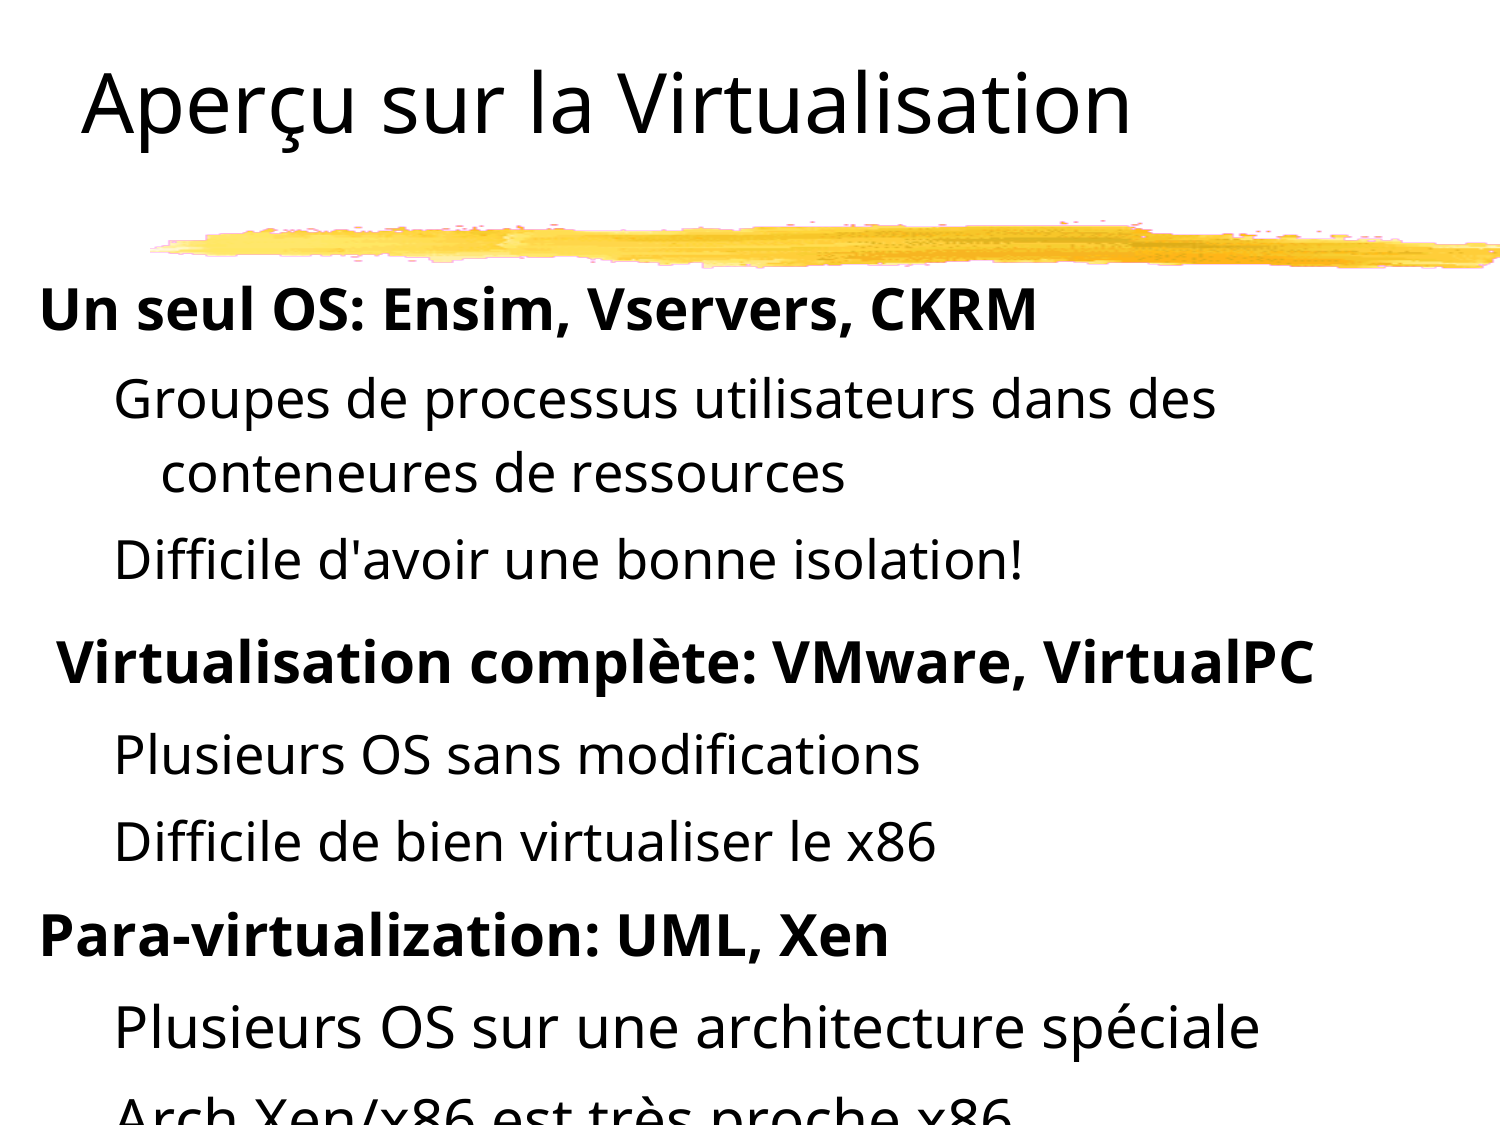

# Aperçu sur la Virtualisation
Un seul OS: Ensim, Vservers, CKRM
Groupes de processus utilisateurs dans des conteneures de ressources
Difficile d'avoir une bonne isolation!
 Virtualisation complète: VMware, VirtualPC
Plusieurs OS sans modifications
Difficile de bien virtualiser le x86
Para-virtualization: UML, Xen
Plusieurs OS sur une architecture spéciale
Arch Xen/x86 est très proche x86